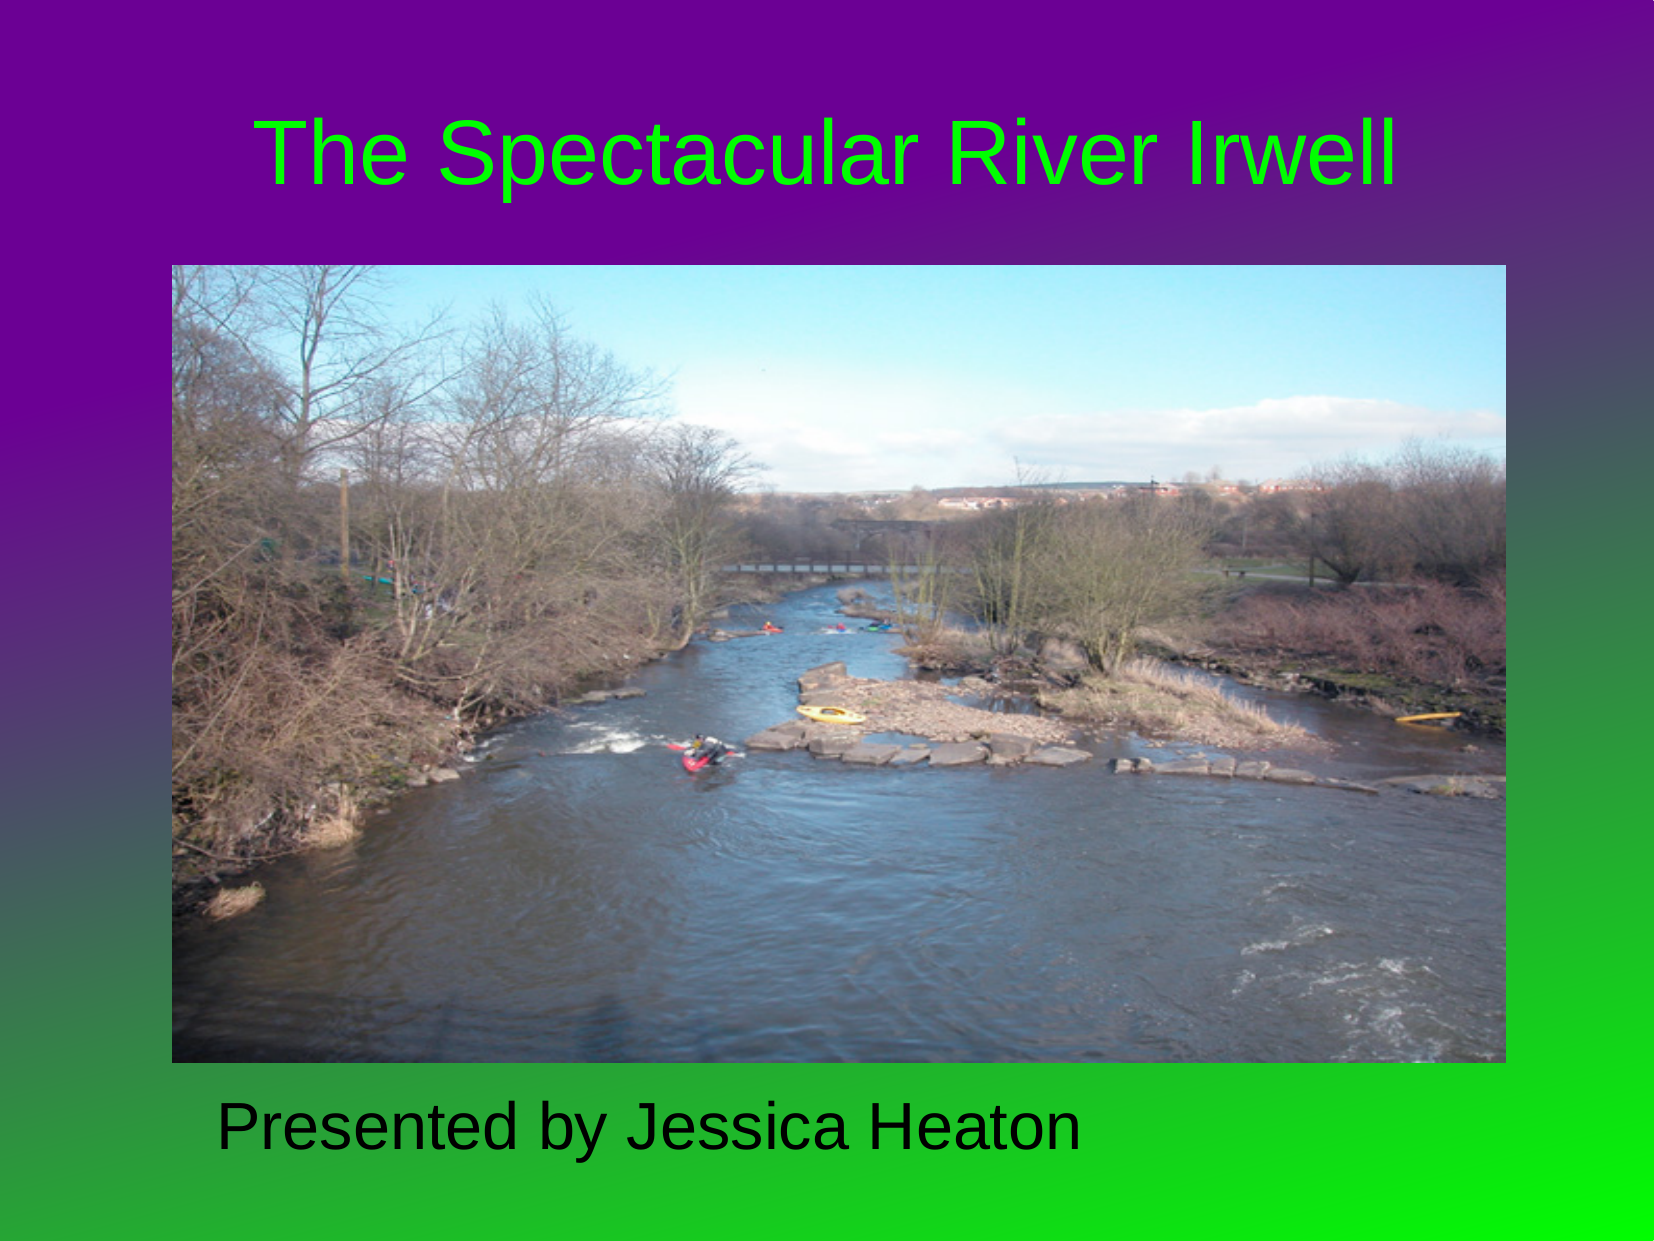

# The Spectacular River Irwell
Presented by Jessica Heaton